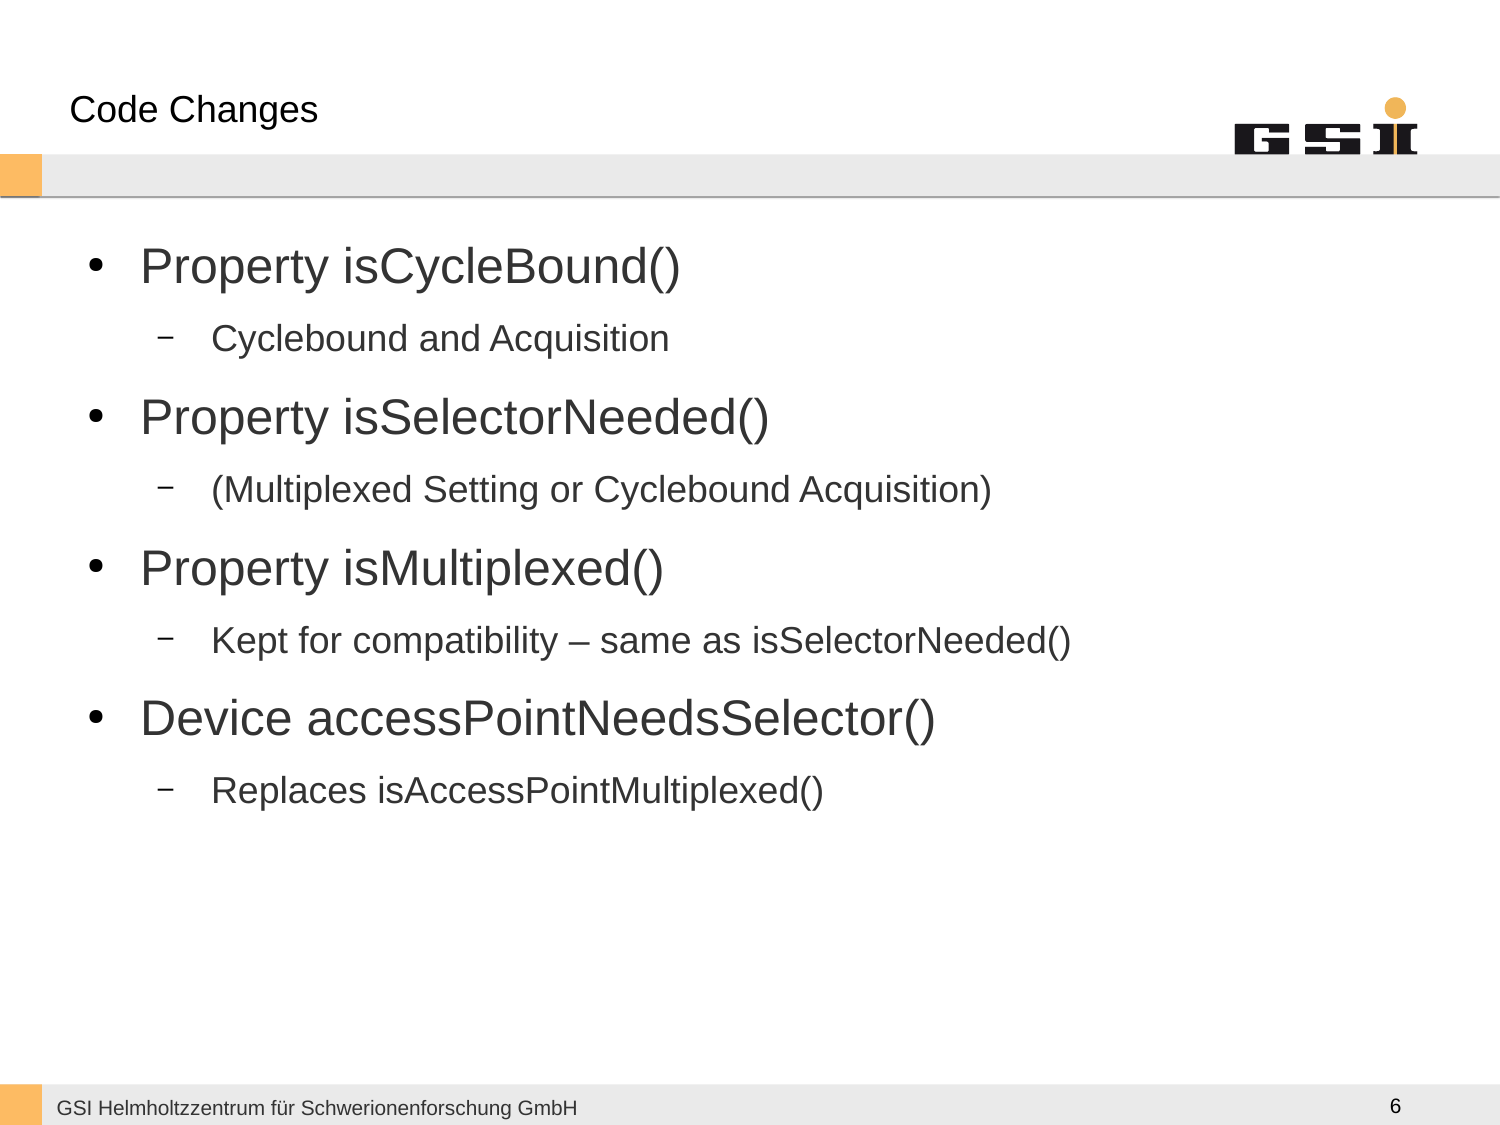

# Code Changes
Property isCycleBound()
Cyclebound and Acquisition
Property isSelectorNeeded()
(Multiplexed Setting or Cyclebound Acquisition)
Property isMultiplexed()
Kept for compatibility – same as isSelectorNeeded()
Device accessPointNeedsSelector()
Replaces isAccessPointMultiplexed()